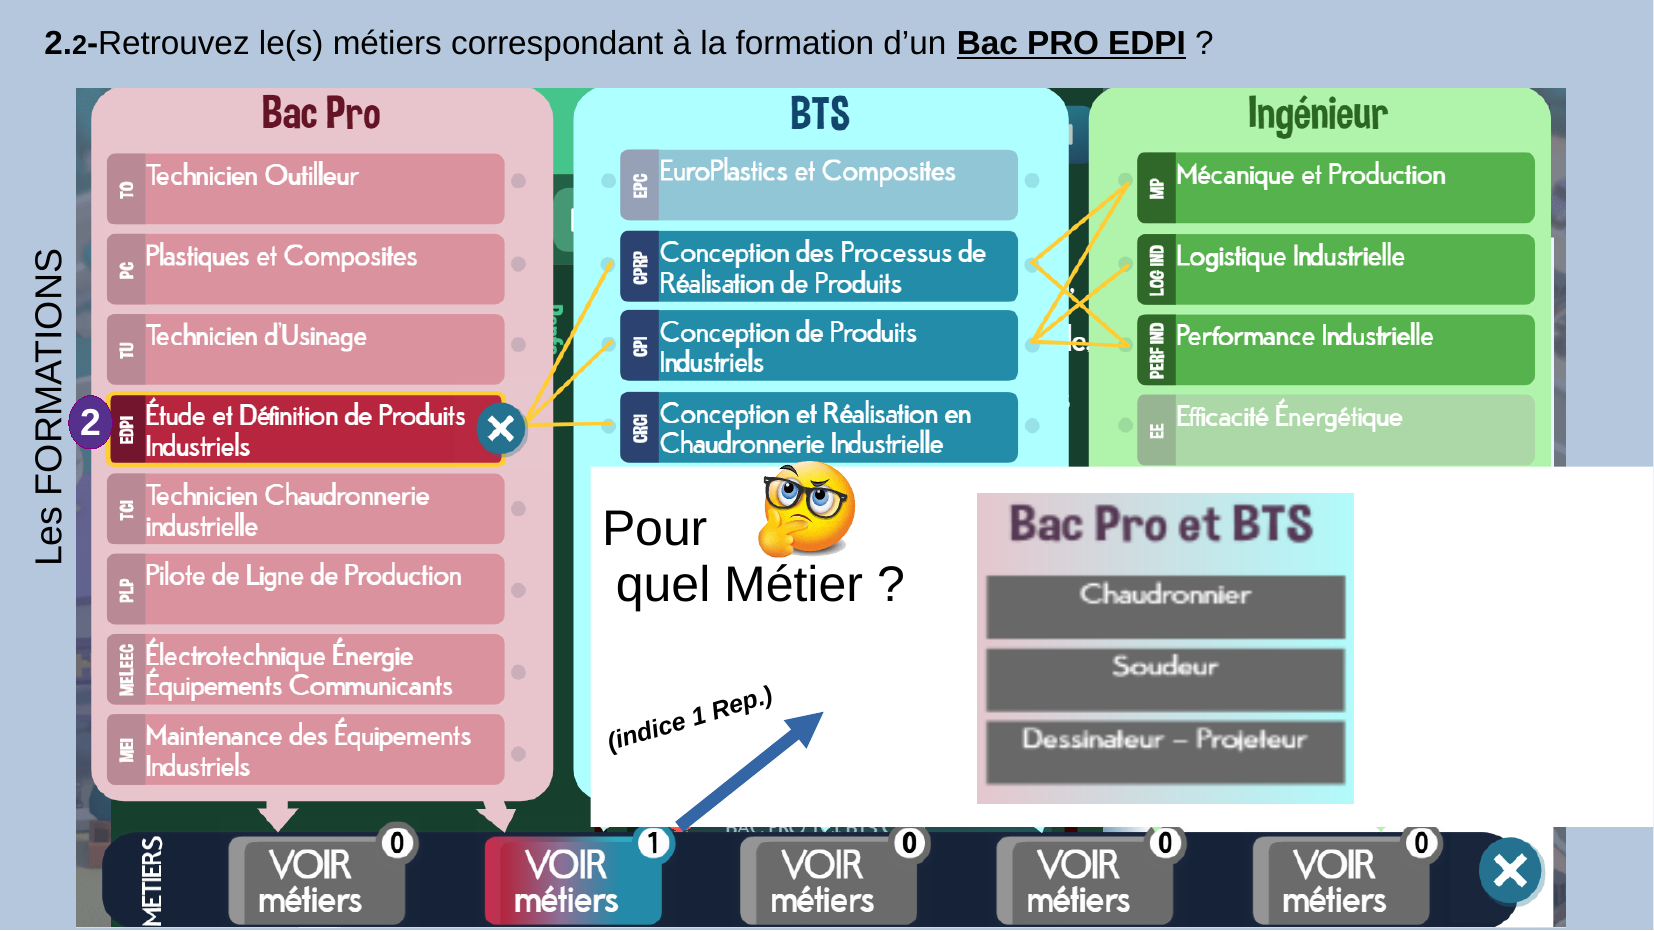

2.2-Retrouvez le(s) métiers correspondant à la formation d’un Bac PRO EDPI ?
Les FORMATIONS
2
Pour
 quel Métier ?
(indice 1 Rep.)